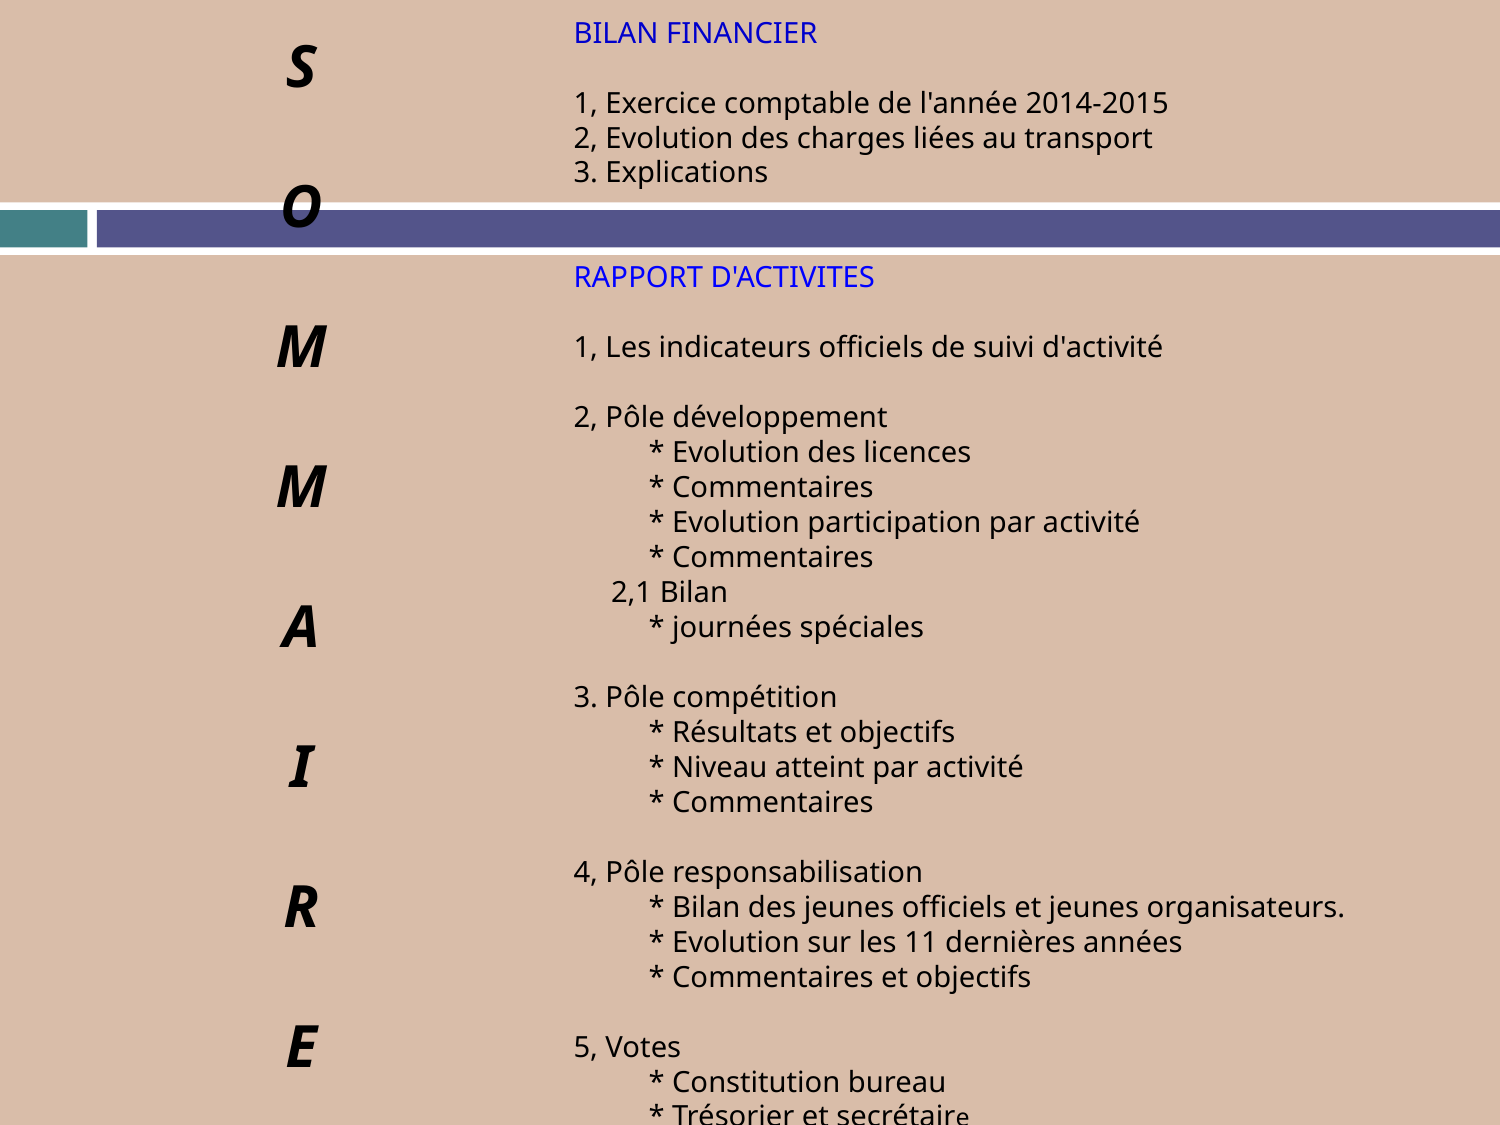

BILAN FINANCIER
1, Exercice comptable de l'année 2014-2015
2, Evolution des charges liées au transport
3. Explications
RAPPORT D'ACTIVITES
1, Les indicateurs officiels de suivi d'activité
2, Pôle développement
 * Evolution des licences
 * Commentaires
 * Evolution participation par activité
 * Commentaires
 2,1 Bilan
 * journées spéciales
3. Pôle compétition
 * Résultats et objectifs
 * Niveau atteint par activité
 * Commentaires
4, Pôle responsabilisation
 * Bilan des jeunes officiels et jeunes organisateurs.
 * Evolution sur les 11 dernières années
 * Commentaires et objectifs
5, Votes
 * Constitution bureau
 * Trésorier et secrétaire
S
O
M
M
A
I
R
E